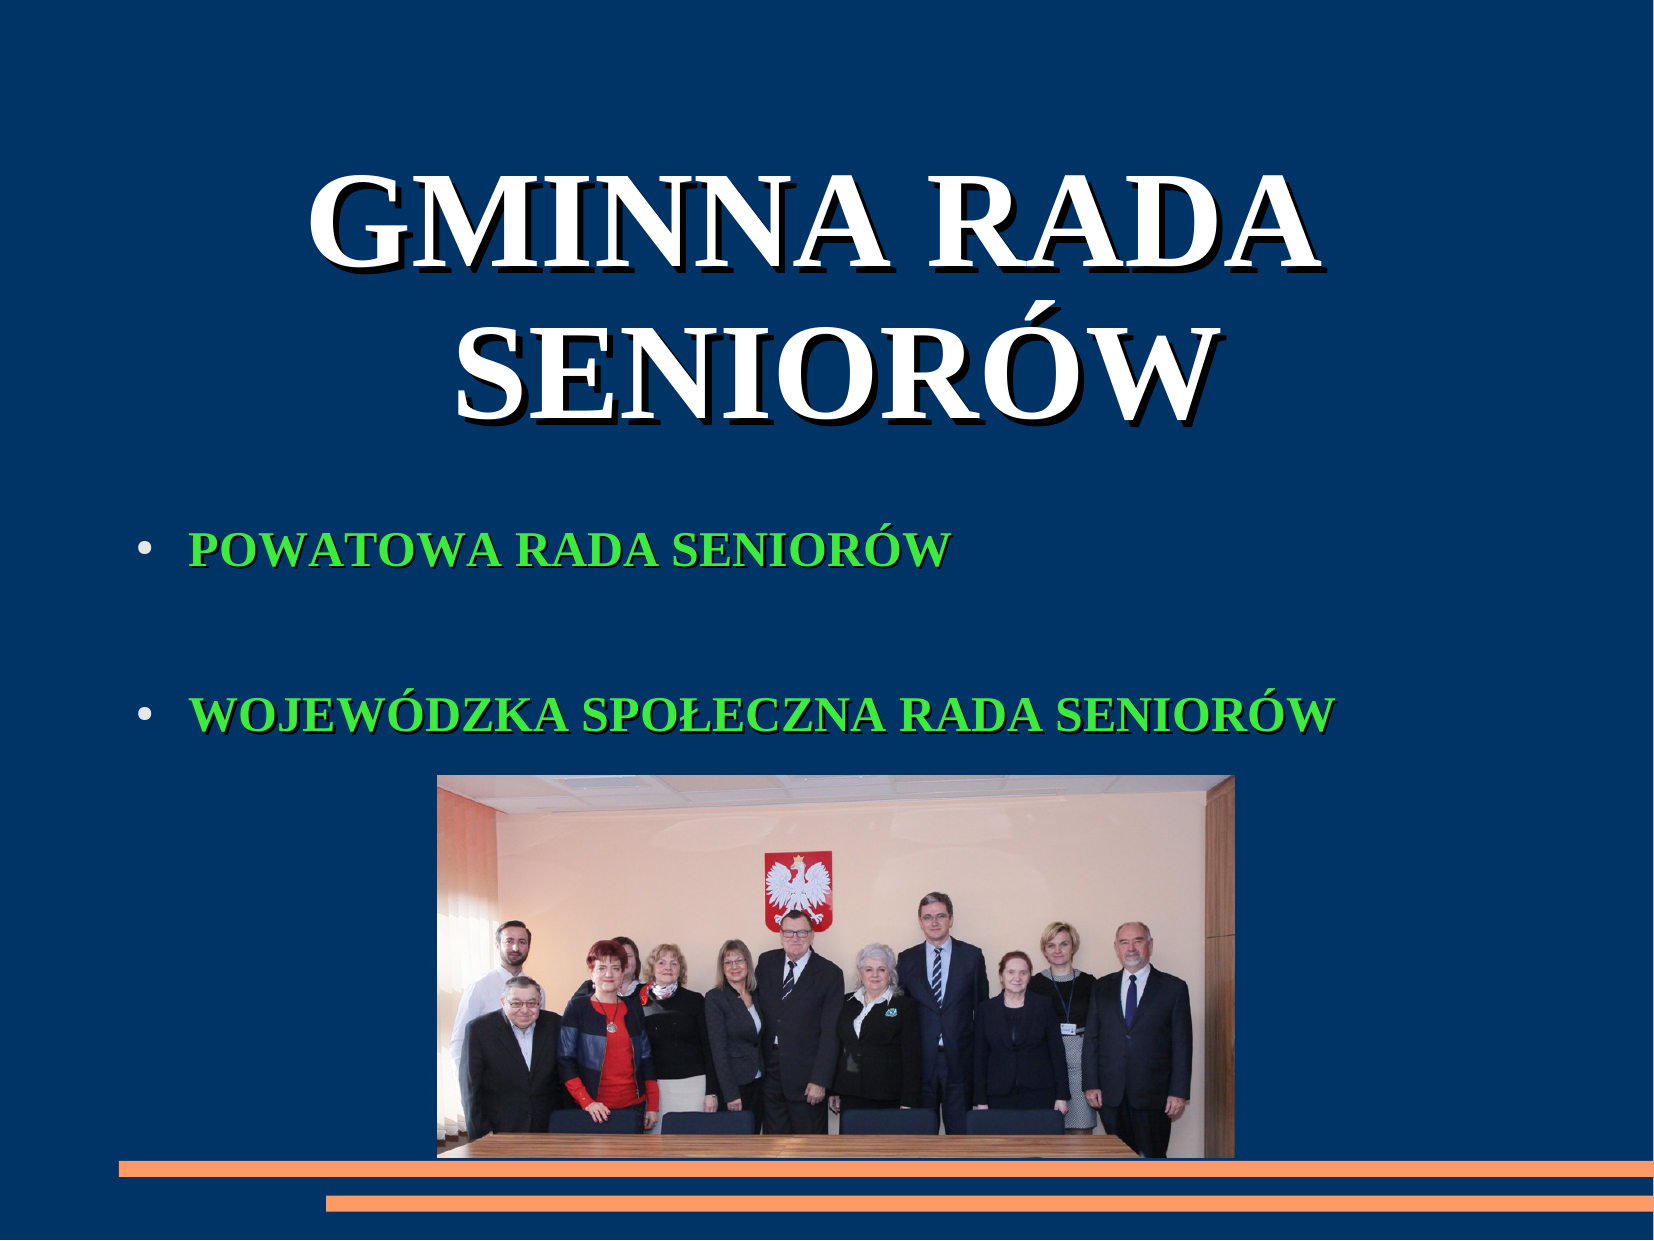

# GMINNA RADA 		 					SENIORÓW
POWATOWA RADA SENIORÓW
WOJEWÓDZKA SPOŁECZNA RADA SENIORÓW